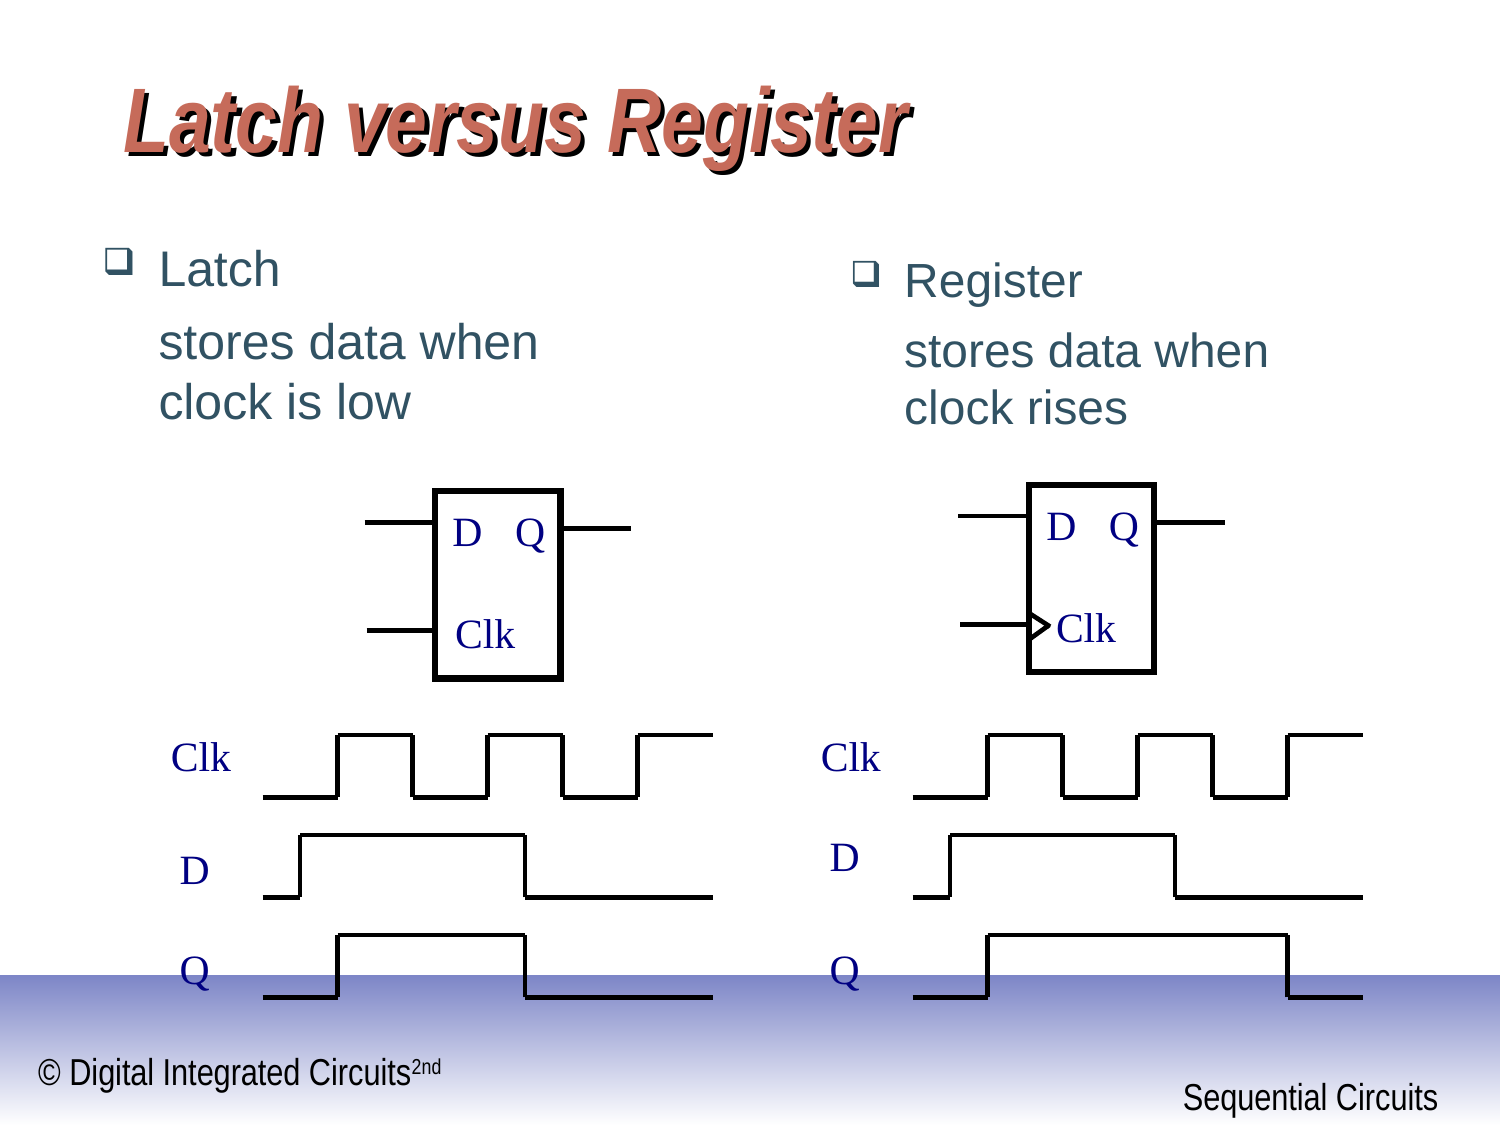

# Latch versus Register
Latch
	stores data when
clock is low
Register
	stores data when
clock rises
D
Q
D
Q
Clk
Clk
Clk
Clk
D
D
Q
Q